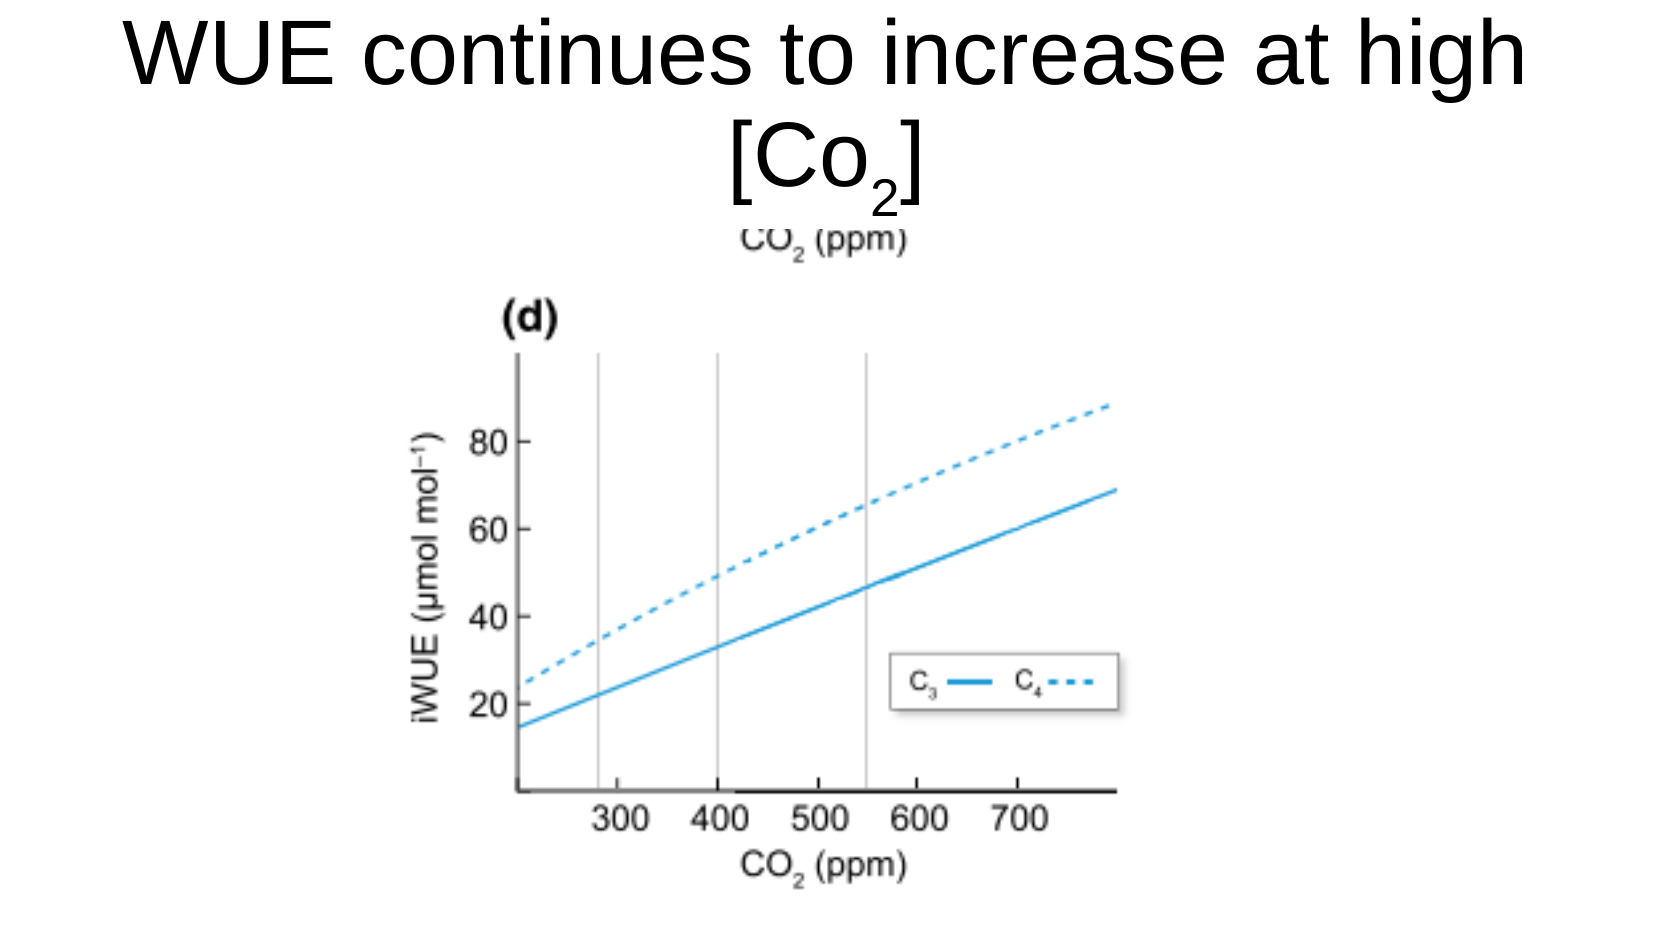

# WUE continues to increase at high [Co2]